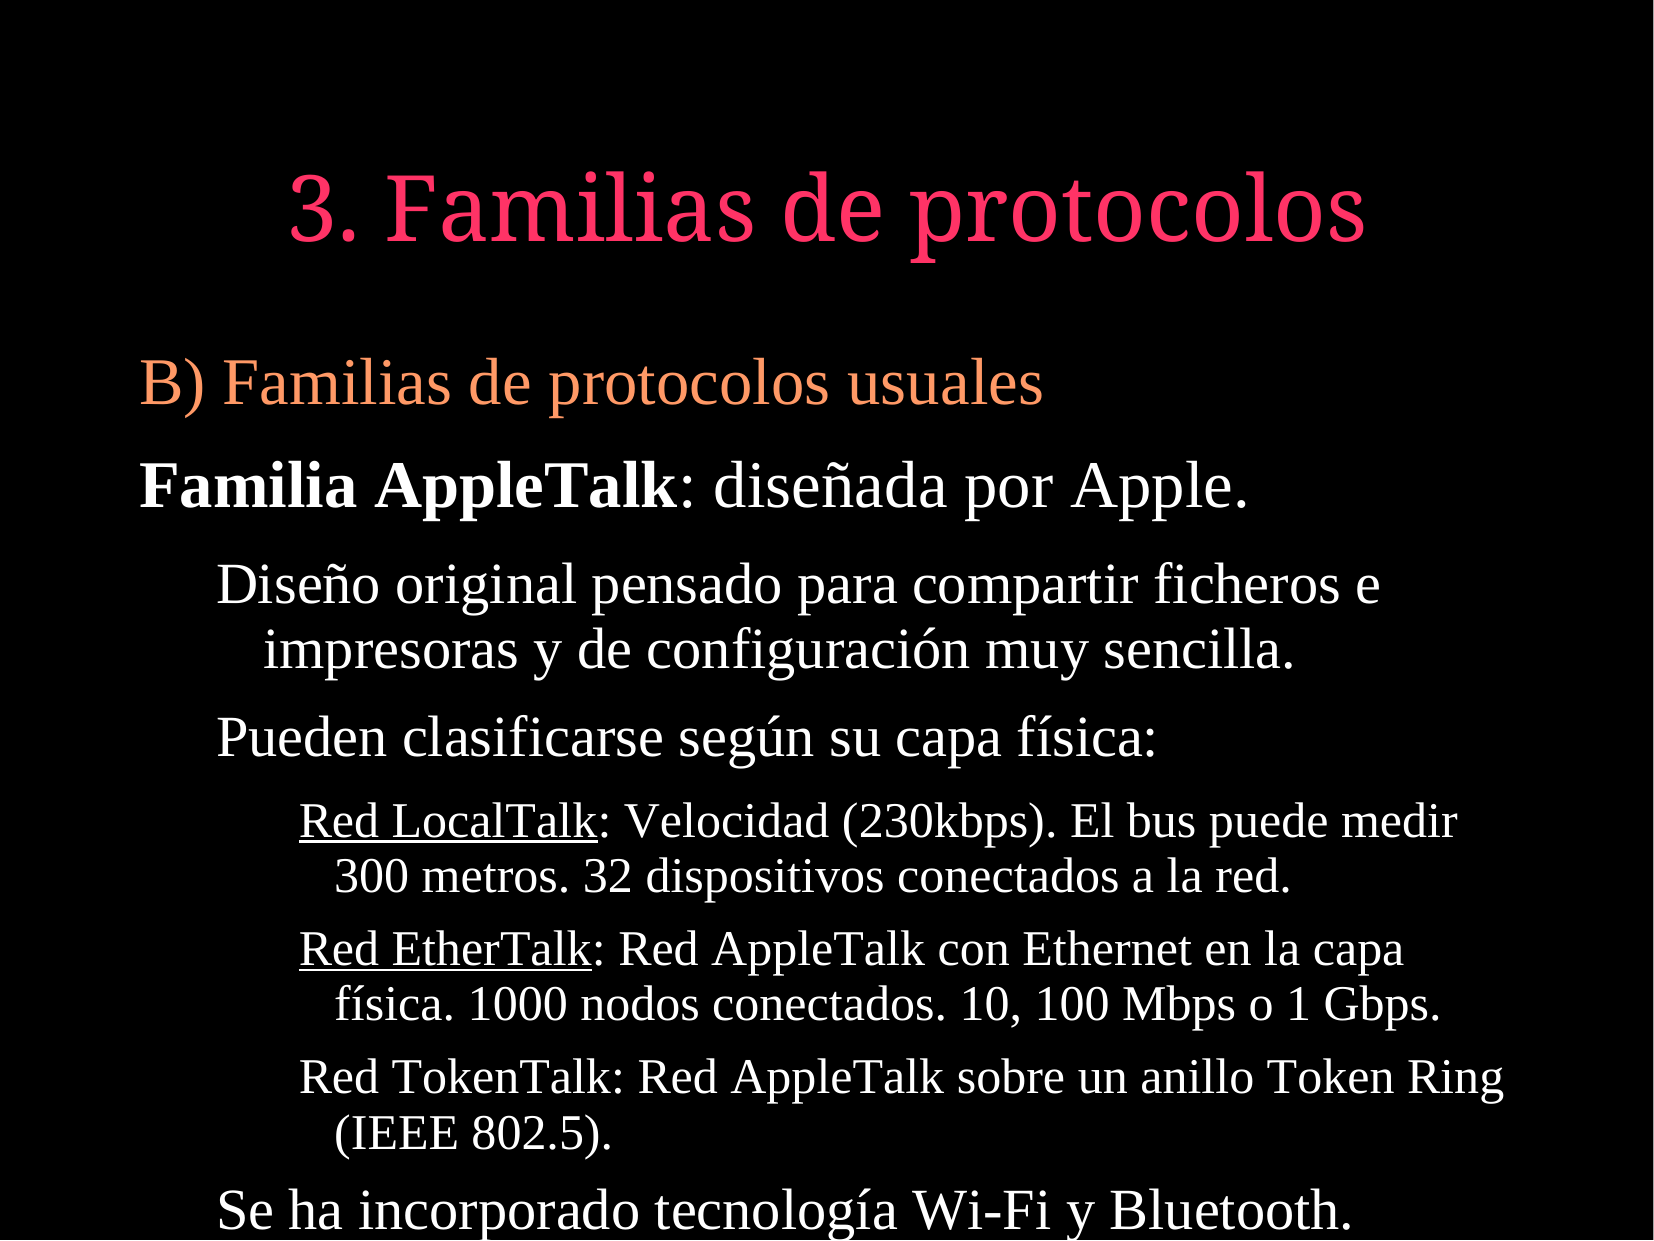

# 3. Familias de protocolos
B) Familias de protocolos usuales
Familia AppleTalk: diseñada por Apple.
Diseño original pensado para compartir ficheros e impresoras y de configuración muy sencilla.
Pueden clasificarse según su capa física:
Red LocalTalk: Velocidad (230kbps). El bus puede medir 300 metros. 32 dispositivos conectados a la red.
Red EtherTalk: Red AppleTalk con Ethernet en la capa física. 1000 nodos conectados. 10, 100 Mbps o 1 Gbps.
Red TokenTalk: Red AppleTalk sobre un anillo Token Ring (IEEE 802.5).
Se ha incorporado tecnología Wi-Fi y Bluetooth.